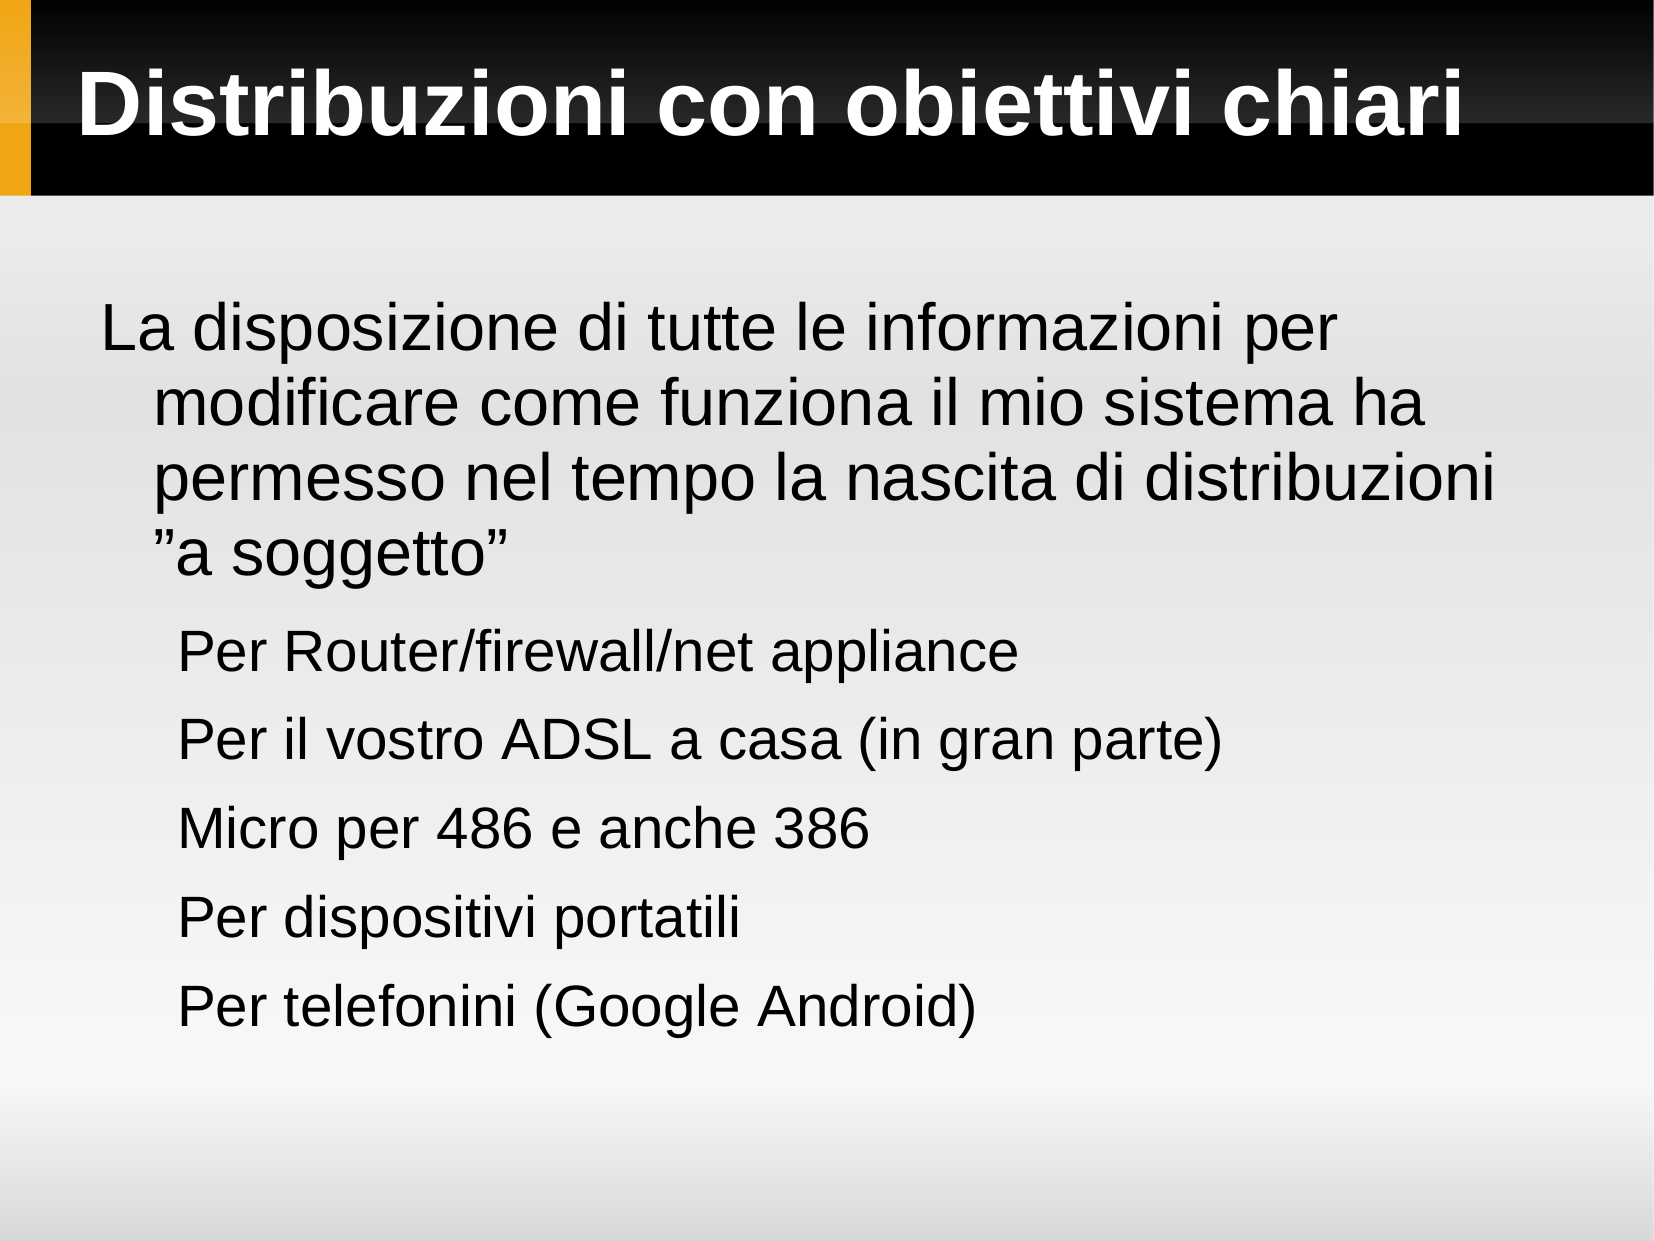

# Distribuzioni con obiettivi chiari
La disposizione di tutte le informazioni per modificare come funziona il mio sistema ha permesso nel tempo la nascita di distribuzioni ”a soggetto”
Per Router/firewall/net appliance
Per il vostro ADSL a casa (in gran parte)
Micro per 486 e anche 386
Per dispositivi portatili
Per telefonini (Google Android)